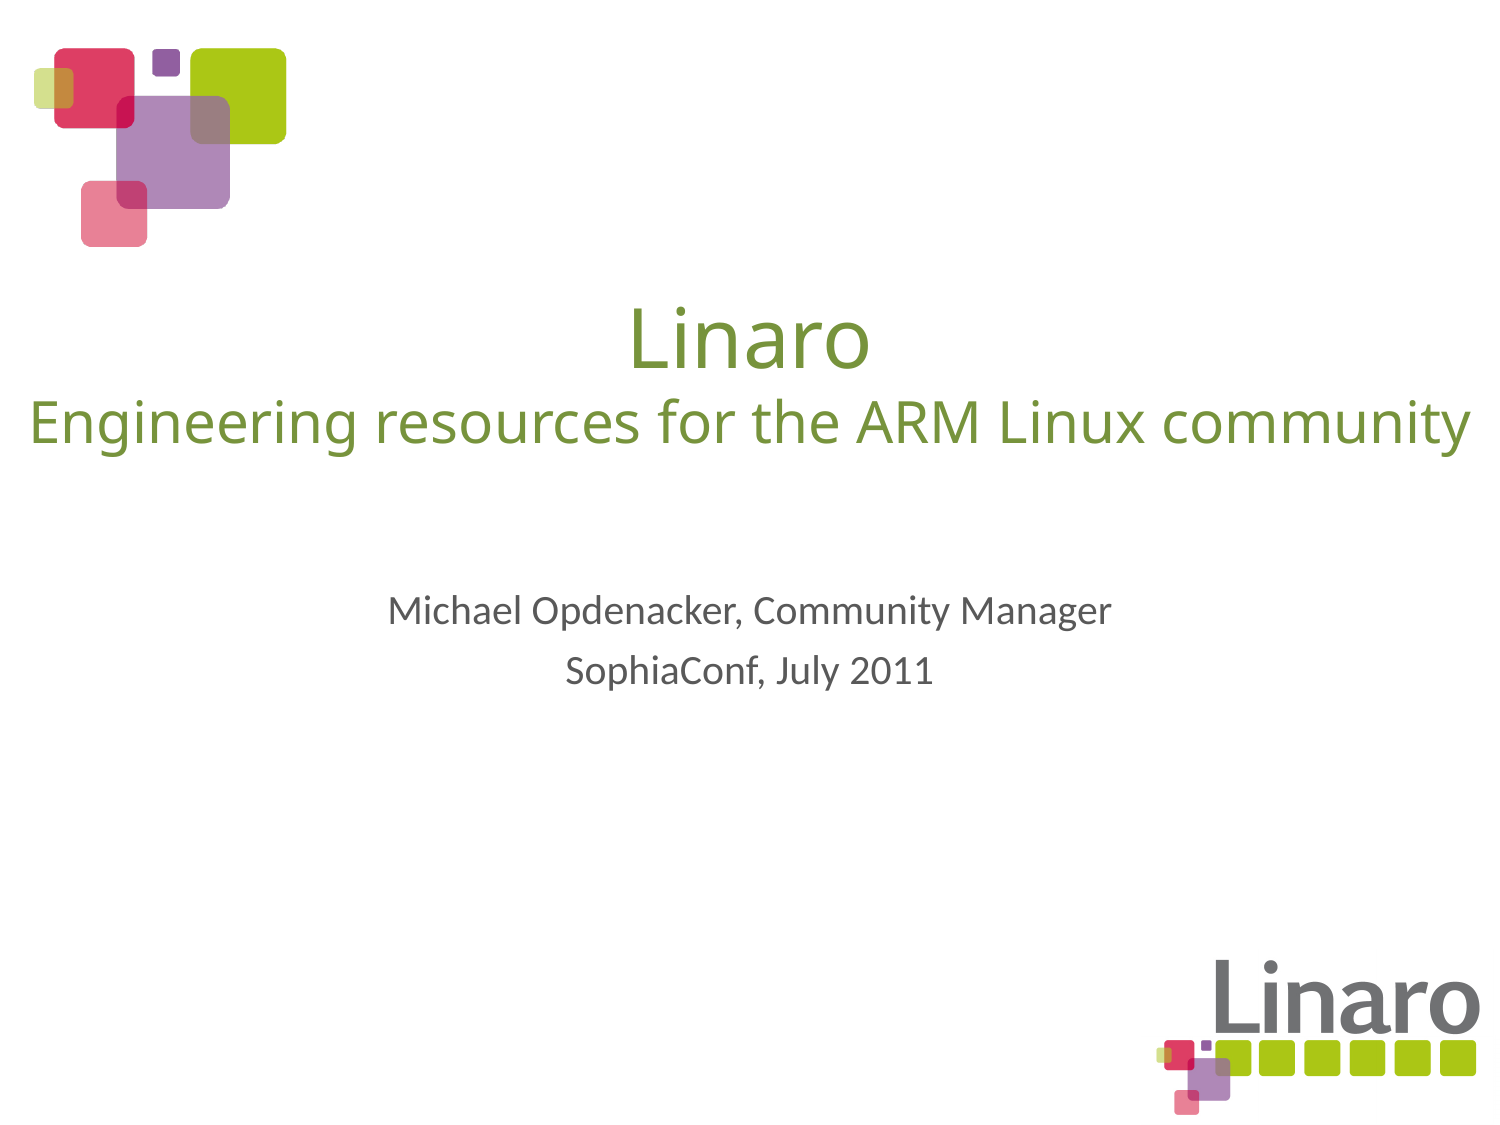

# Linaro Engineering resources for the ARM Linux community
Michael Opdenacker, Community Manager
SophiaConf, July 2011